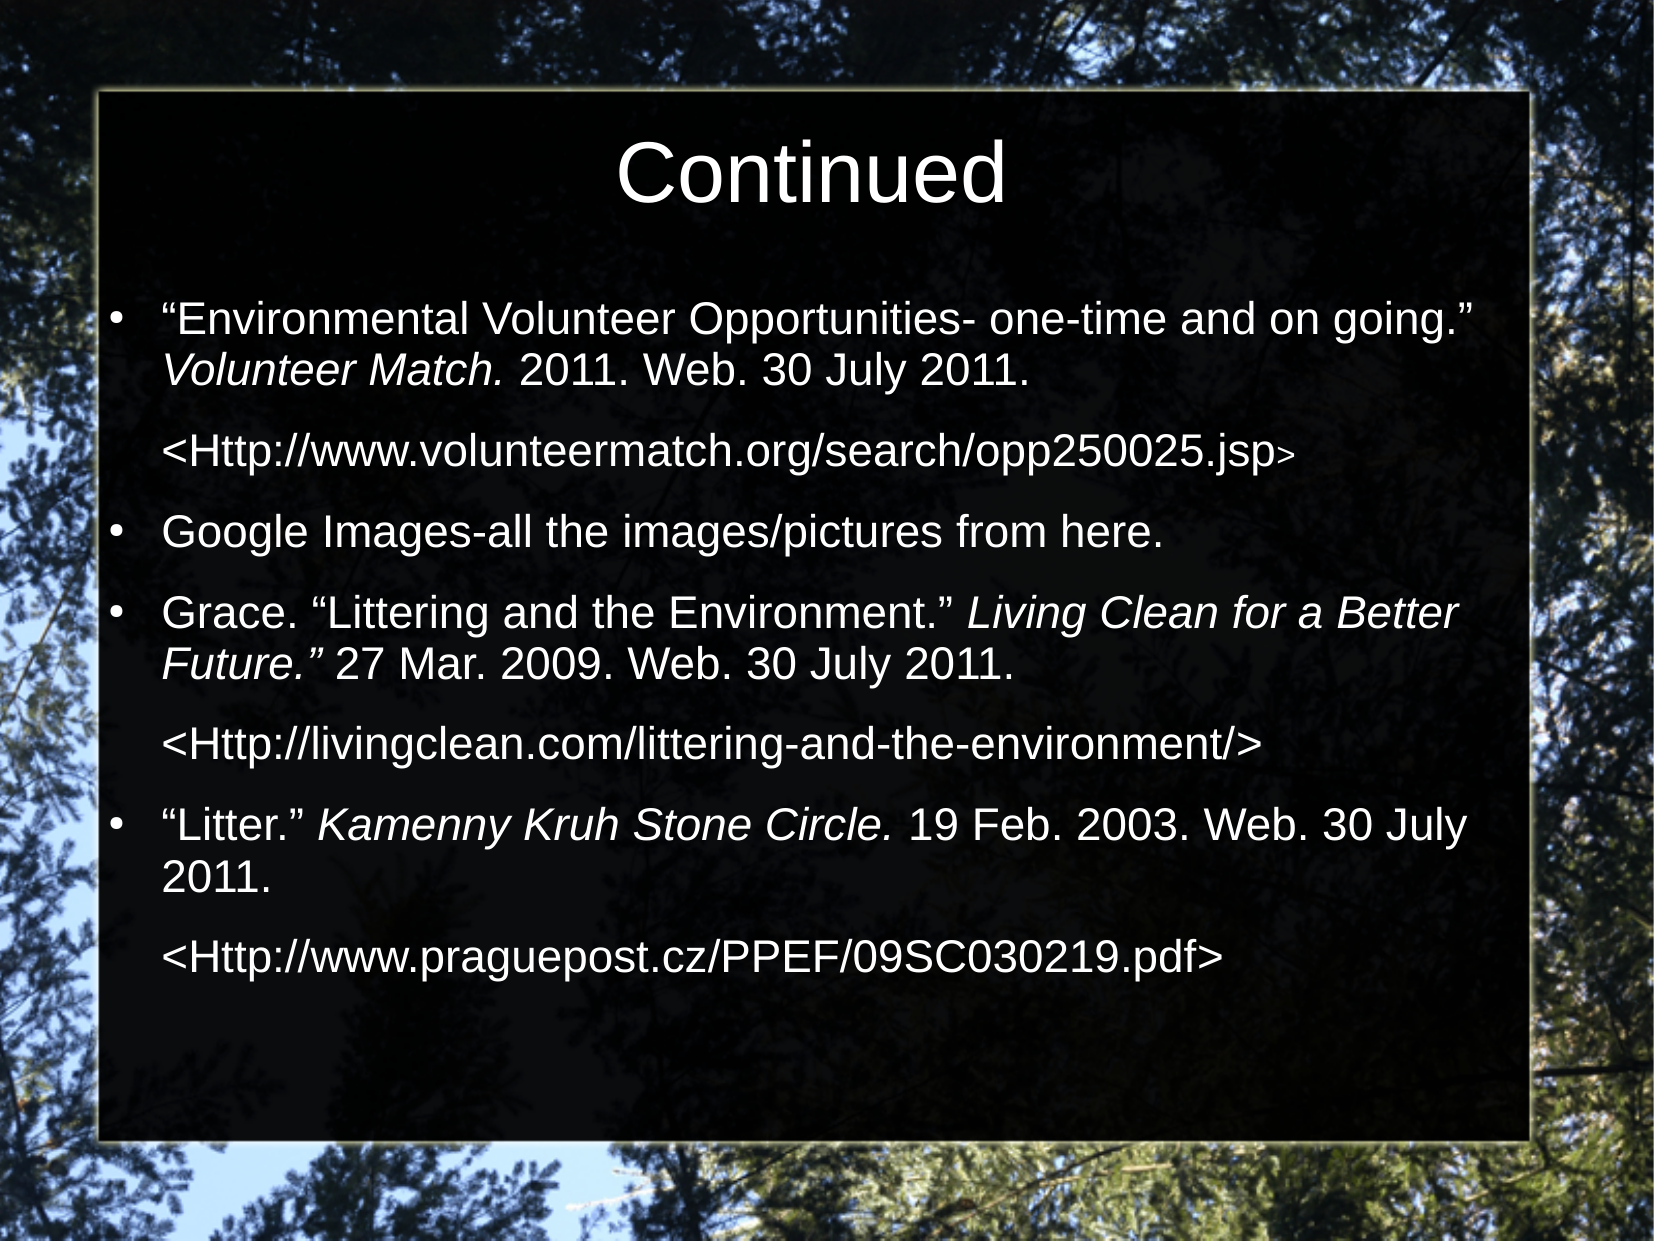

# Continued
“Environmental Volunteer Opportunities- one-time and on going.” Volunteer Match. 2011. Web. 30 July 2011.
<Http://www.volunteermatch.org/search/opp250025.jsp>
Google Images-all the images/pictures from here.
Grace. “Littering and the Environment.” Living Clean for a Better Future.” 27 Mar. 2009. Web. 30 July 2011.
<Http://livingclean.com/littering-and-the-environment/>
“Litter.” Kamenny Kruh Stone Circle. 19 Feb. 2003. Web. 30 July 2011.
<Http://www.praguepost.cz/PPEF/09SC030219.pdf>